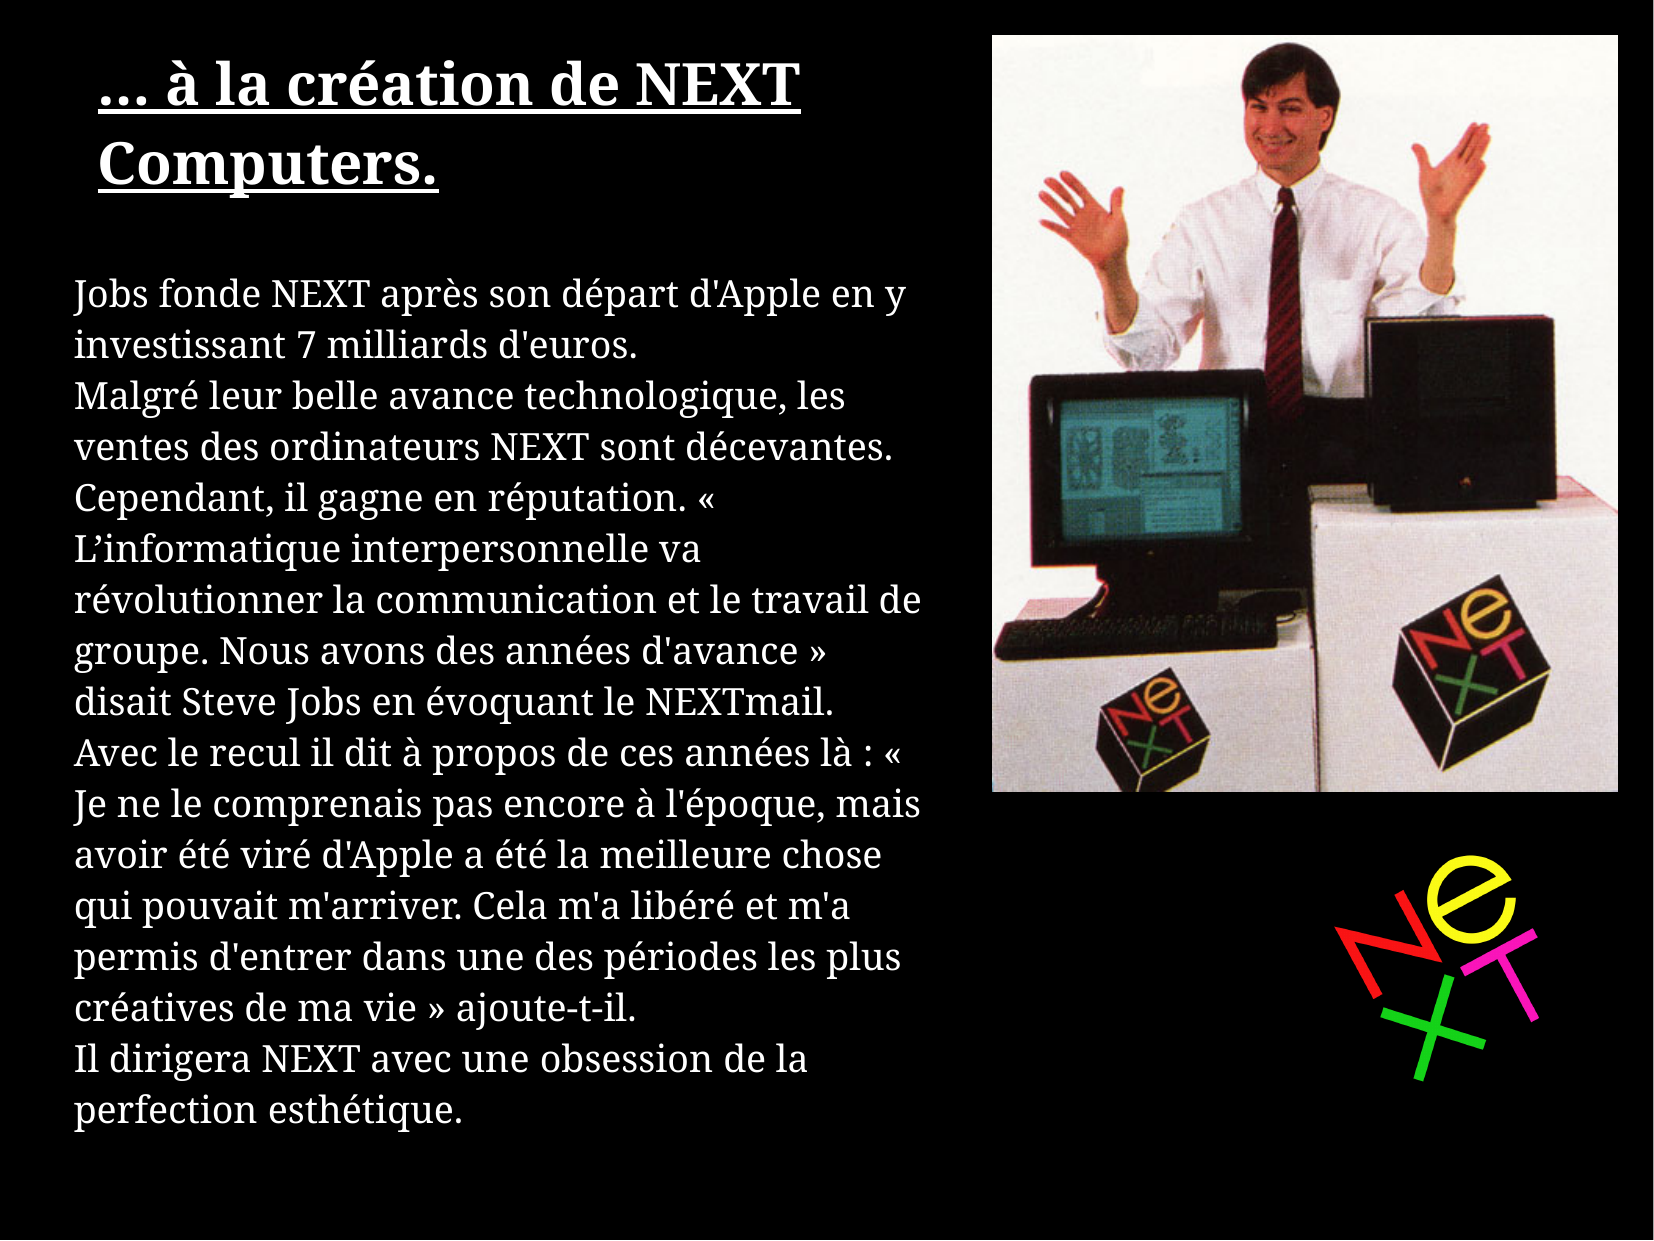

… à la création de NEXT Computers.
Jobs fonde NEXT après son départ d'Apple en y investissant 7 milliards d'euros.
Malgré leur belle avance technologique, les ventes des ordinateurs NEXT sont décevantes. Cependant, il gagne en réputation. « L’informatique interpersonnelle va révolutionner la communication et le travail de groupe. Nous avons des années d'avance » disait Steve Jobs en évoquant le NEXTmail.
Avec le recul il dit à propos de ces années là : « Je ne le comprenais pas encore à l'époque, mais avoir été viré d'Apple a été la meilleure chose qui pouvait m'arriver. Cela m'a libéré et m'a permis d'entrer dans une des périodes les plus créatives de ma vie » ajoute-t-il.
Il dirigera NEXT avec une obsession de la perfection esthétique.